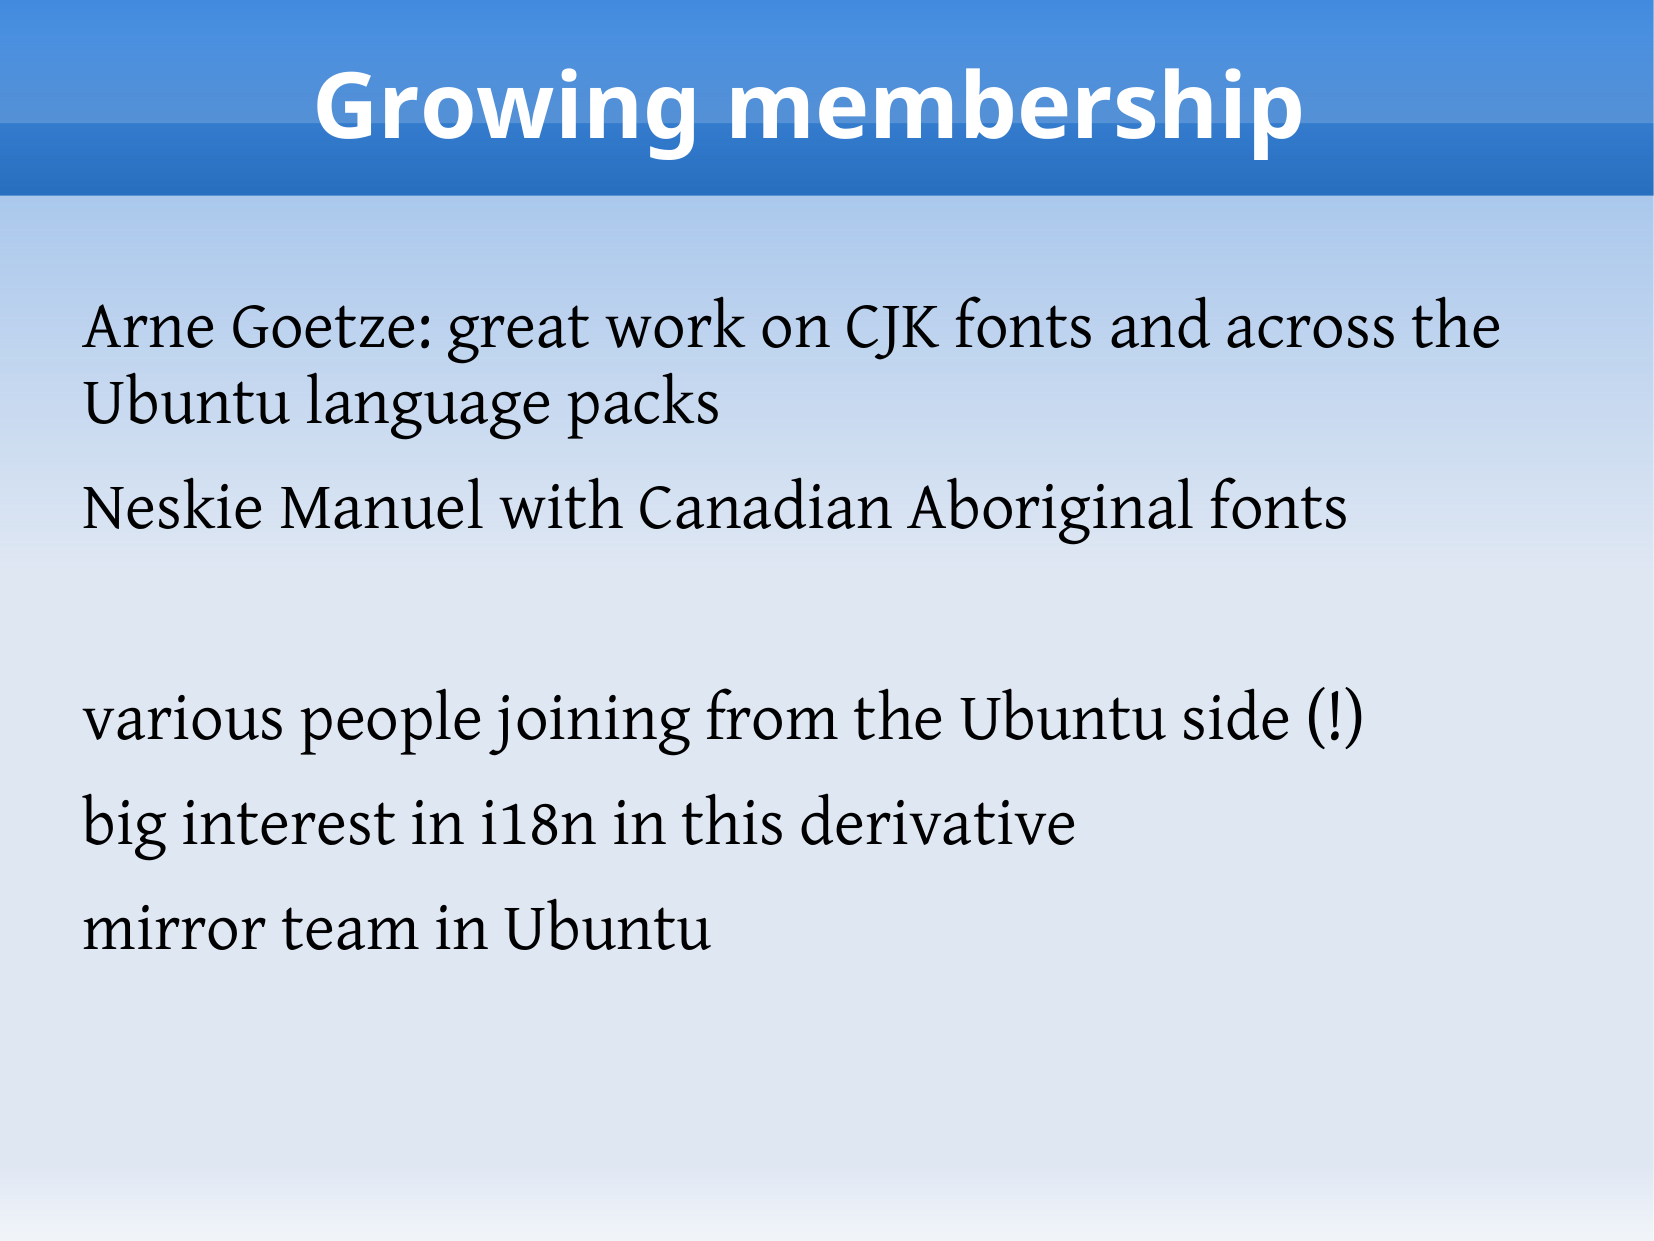

# Growing membership
Arne Goetze: great work on CJK fonts and across the Ubuntu language packs
Neskie Manuel with Canadian Aboriginal fonts
various people joining from the Ubuntu side (!)
big interest in i18n in this derivative
mirror team in Ubuntu